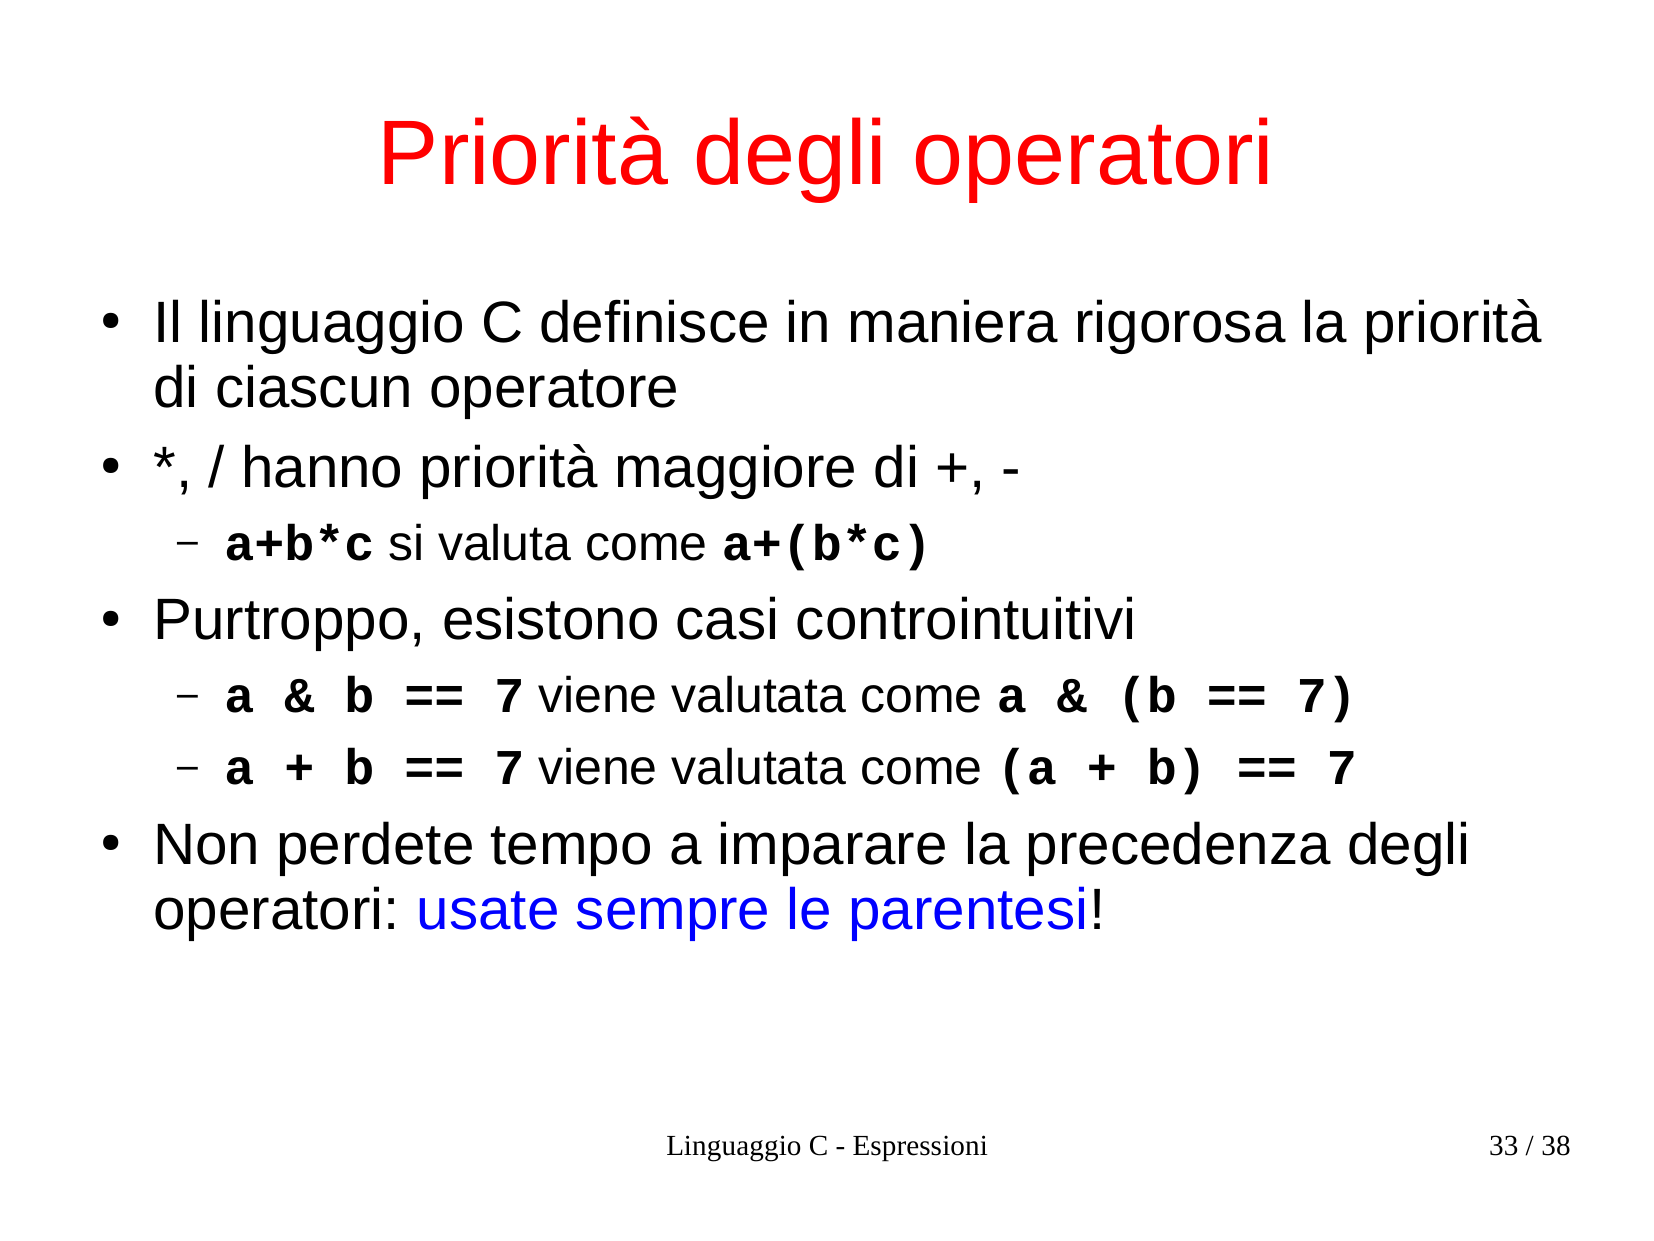

# Priorità degli operatori
Il linguaggio C definisce in maniera rigorosa la priorità di ciascun operatore
*, / hanno priorità maggiore di +, -
a+b*c si valuta come a+(b*c)
Purtroppo, esistono casi controintuitivi
a & b == 7 viene valutata come a & (b == 7)
a + b == 7 viene valutata come (a + b) == 7
Non perdete tempo a imparare la precedenza degli operatori: usate sempre le parentesi!
Linguaggio C - Espressioni
33